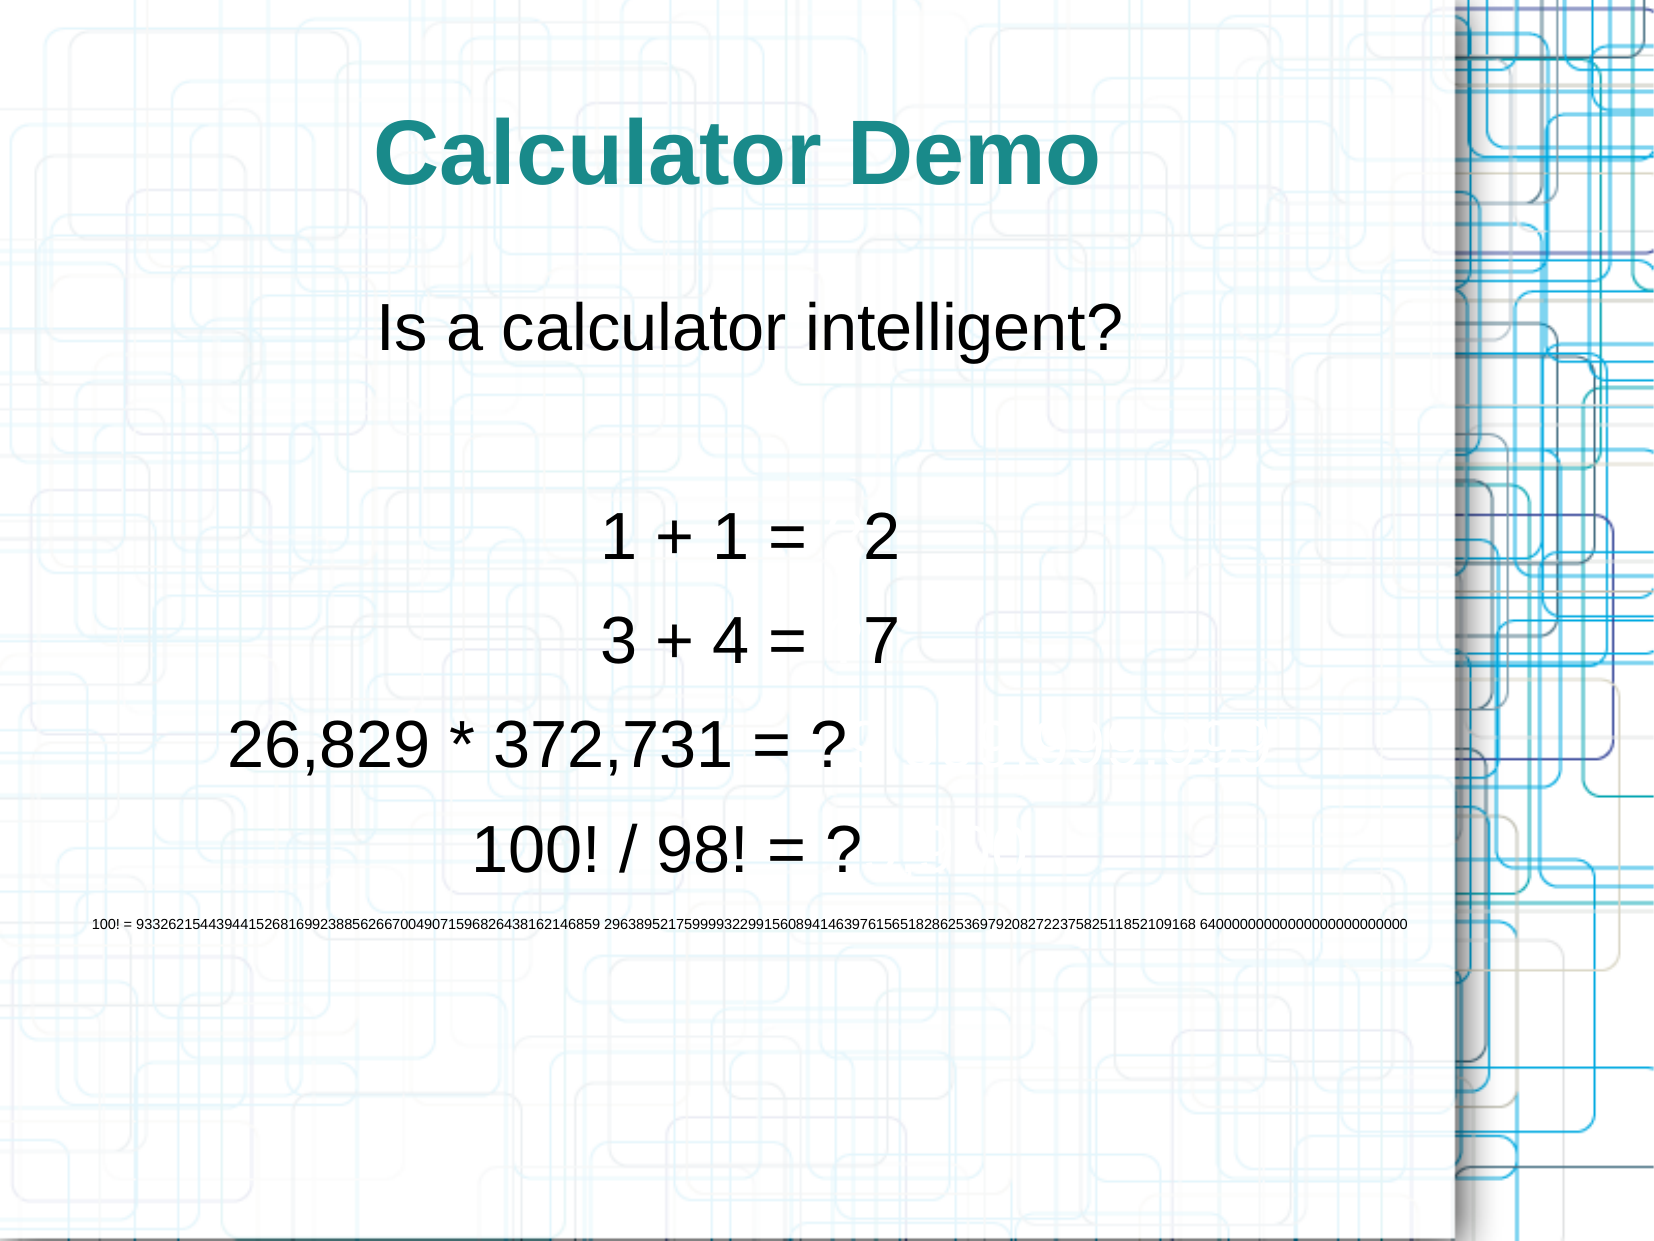

# Calculator Demo
Is a calculator intelligent?
1 + 1 = ?2
3 + 4 = ?7
26,829 * 372,731 = ?9,999,999,999
100! / 98! = ?9,900
100! = 9332621544394415268169923885626670049071596826438162146859 29638952175999932299156089414639761565182862536979208272237582511852109168 64000000000000000000000000